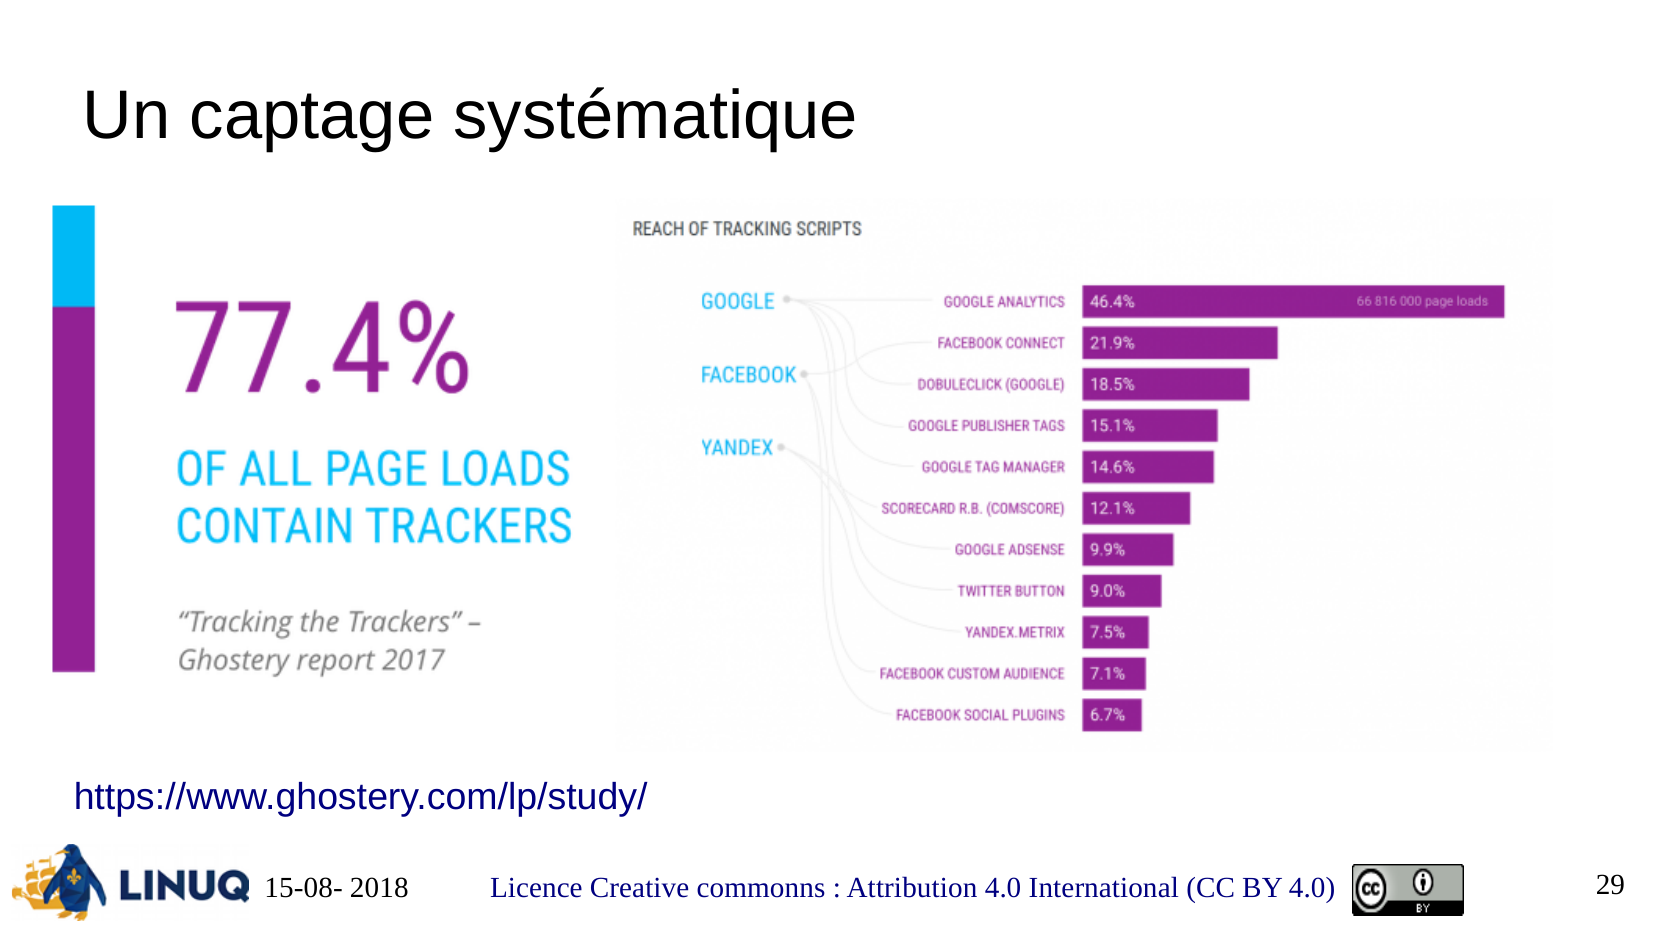

# Un captage systématique
https://www.ghostery.com/lp/study/
29
15-08- 2018